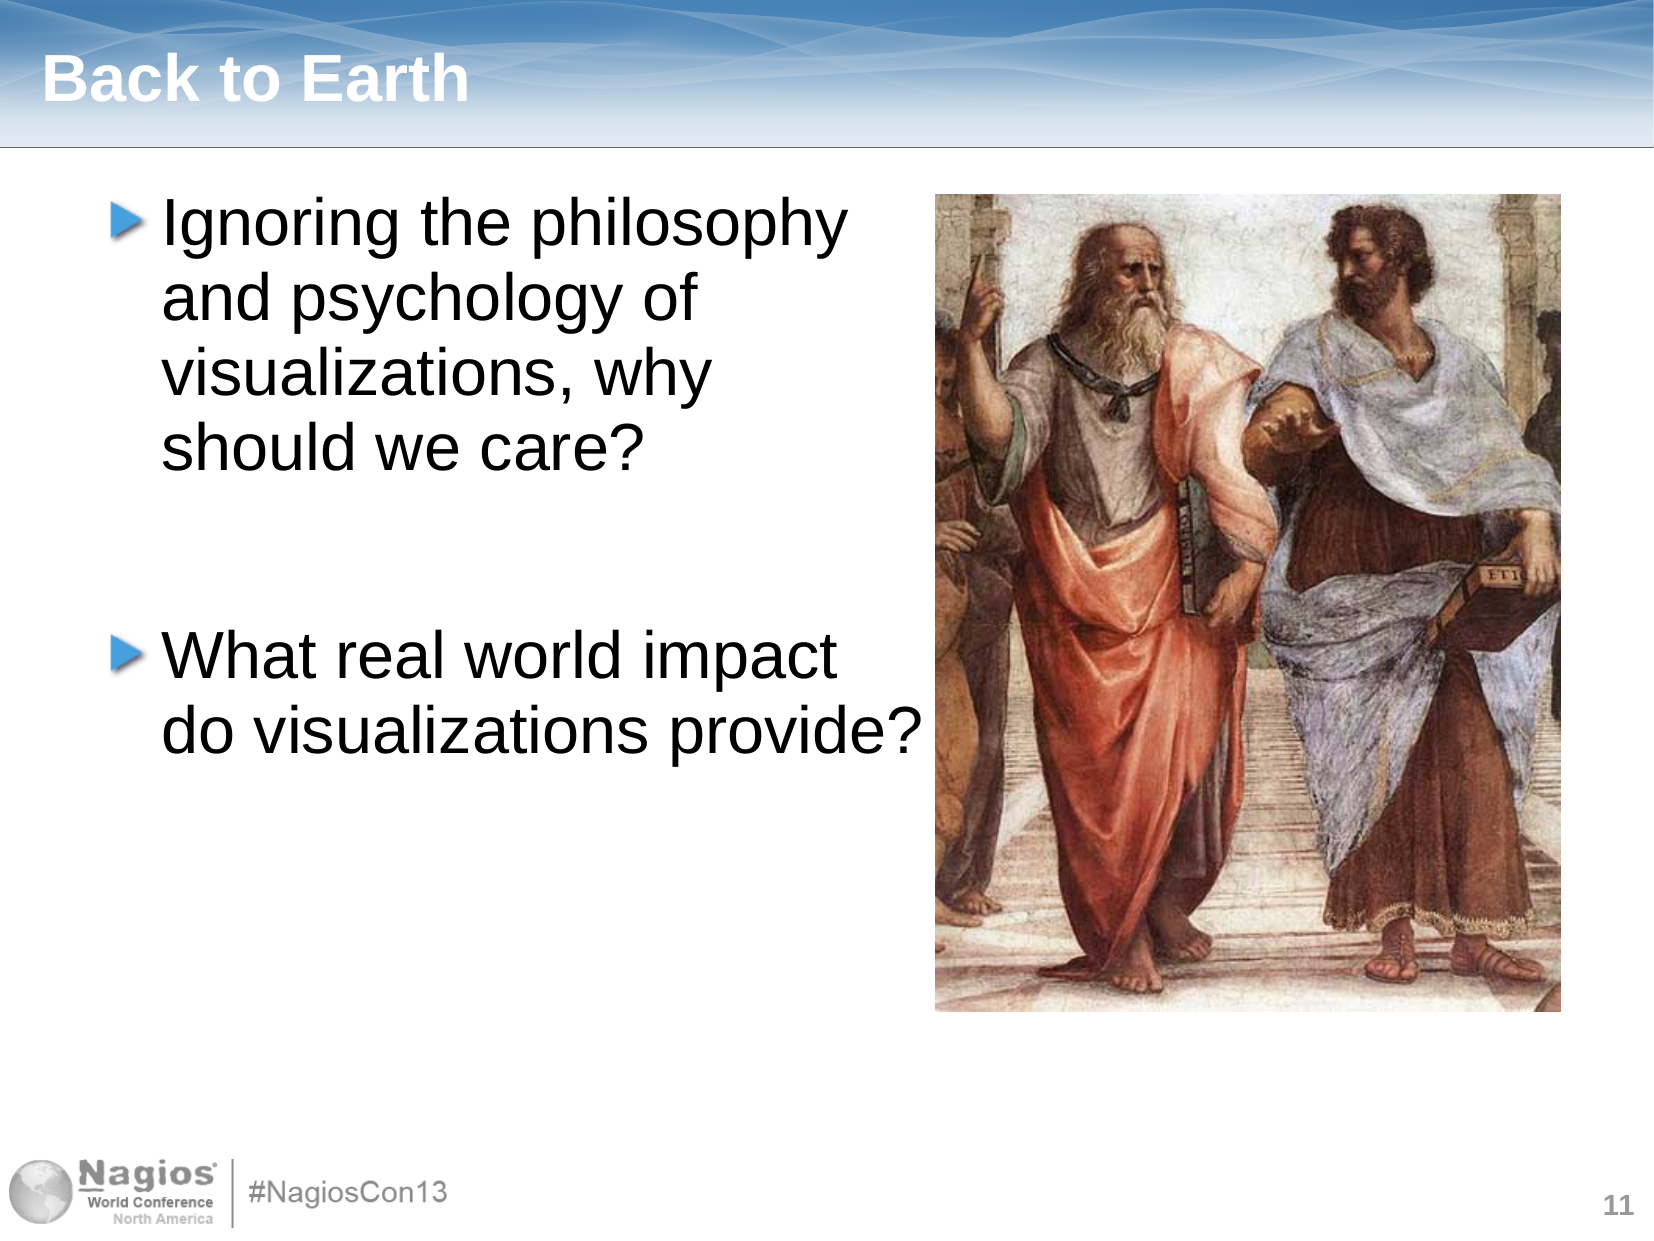

# Back to Earth
Ignoring the philosophy and psychology of visualizations, why should we care?
What real world impact do visualizations provide?
11